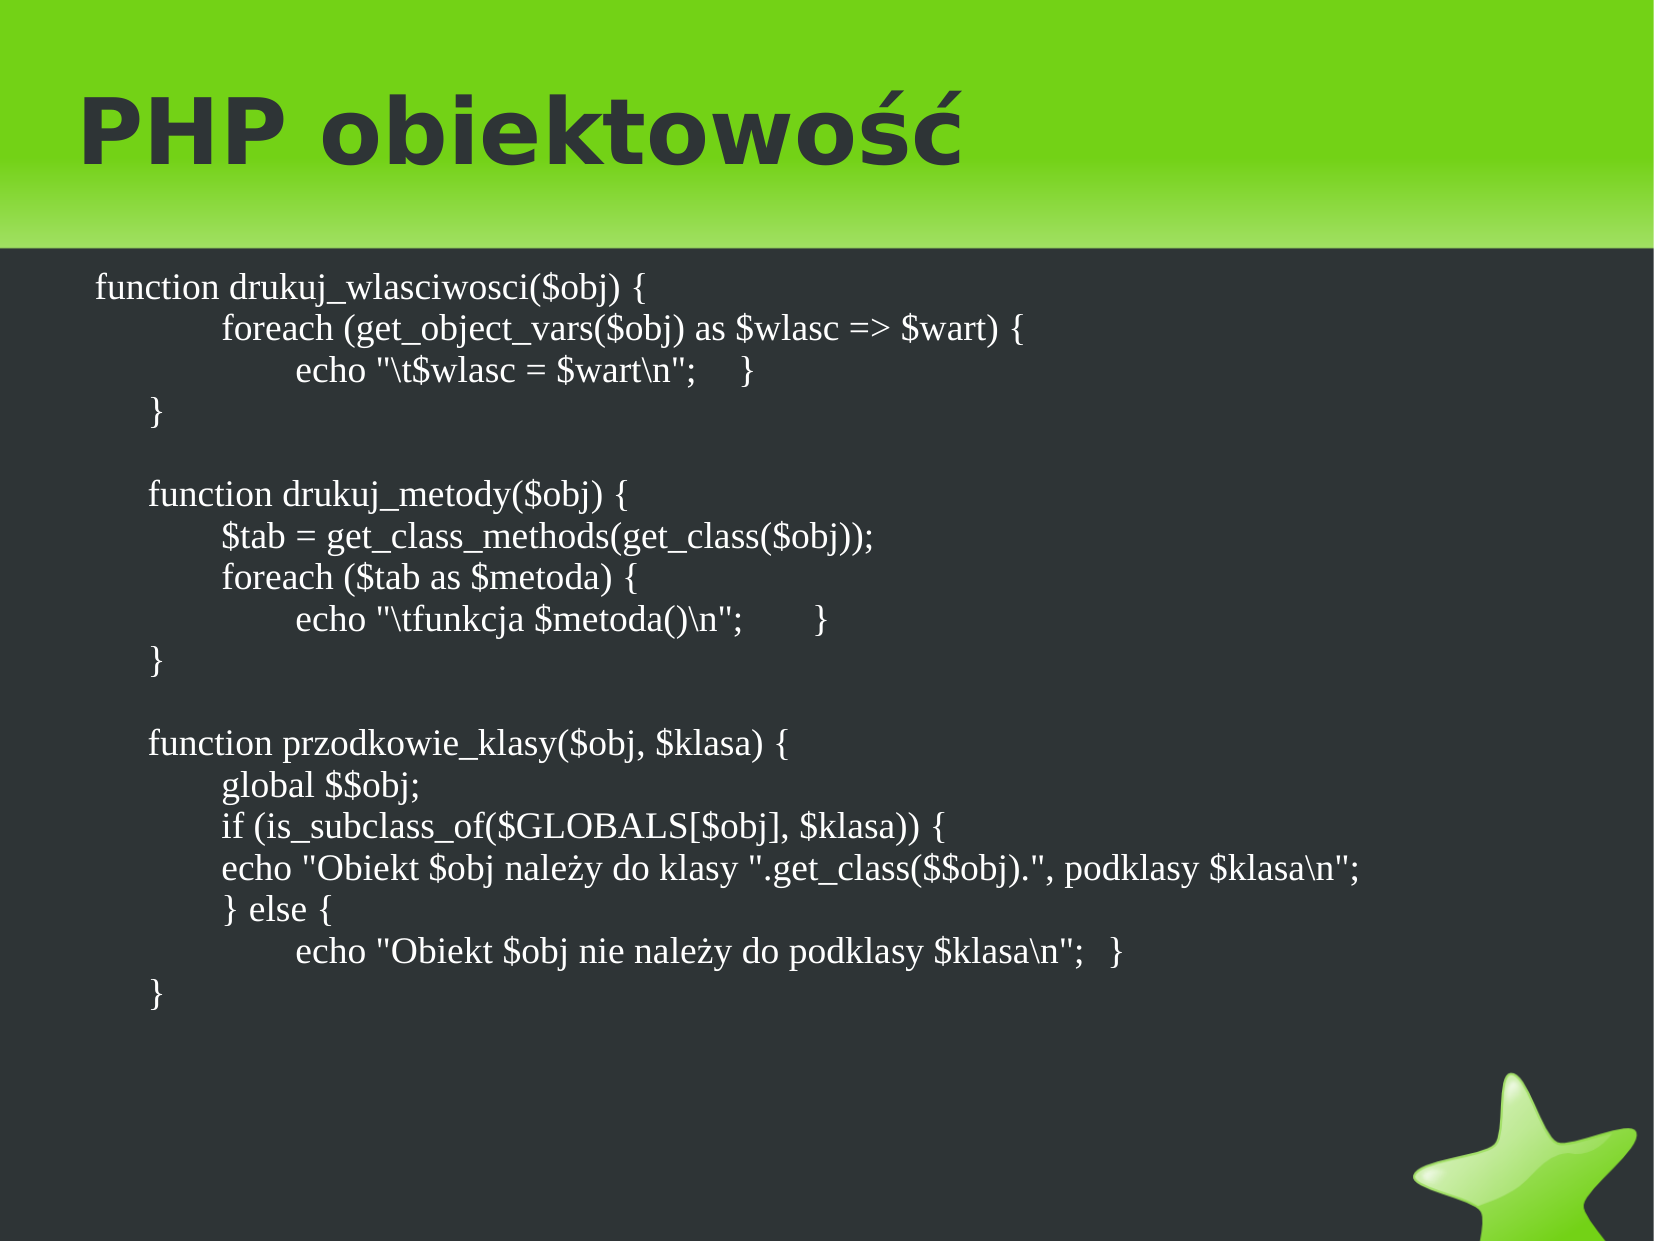

# PHP obiektowość
function drukuj_wlasciwosci($obj) {
	foreach (get_object_vars($obj) as $wlasc => $wart) {
		echo "\t$wlasc = $wart\n";	}
}
function drukuj_metody($obj) {
	$tab = get_class_methods(get_class($obj));
	foreach ($tab as $metoda) {
		echo "\tfunkcja $metoda()\n";	}
}
function przodkowie_klasy($obj, $klasa) {
	global $$obj;
	if (is_subclass_of($GLOBALS[$obj], $klasa)) {
	echo "Obiekt $obj należy do klasy ".get_class($$obj).", podklasy $klasa\n";
	} else {
		echo "Obiekt $obj nie należy do podklasy $klasa\n";	}
}